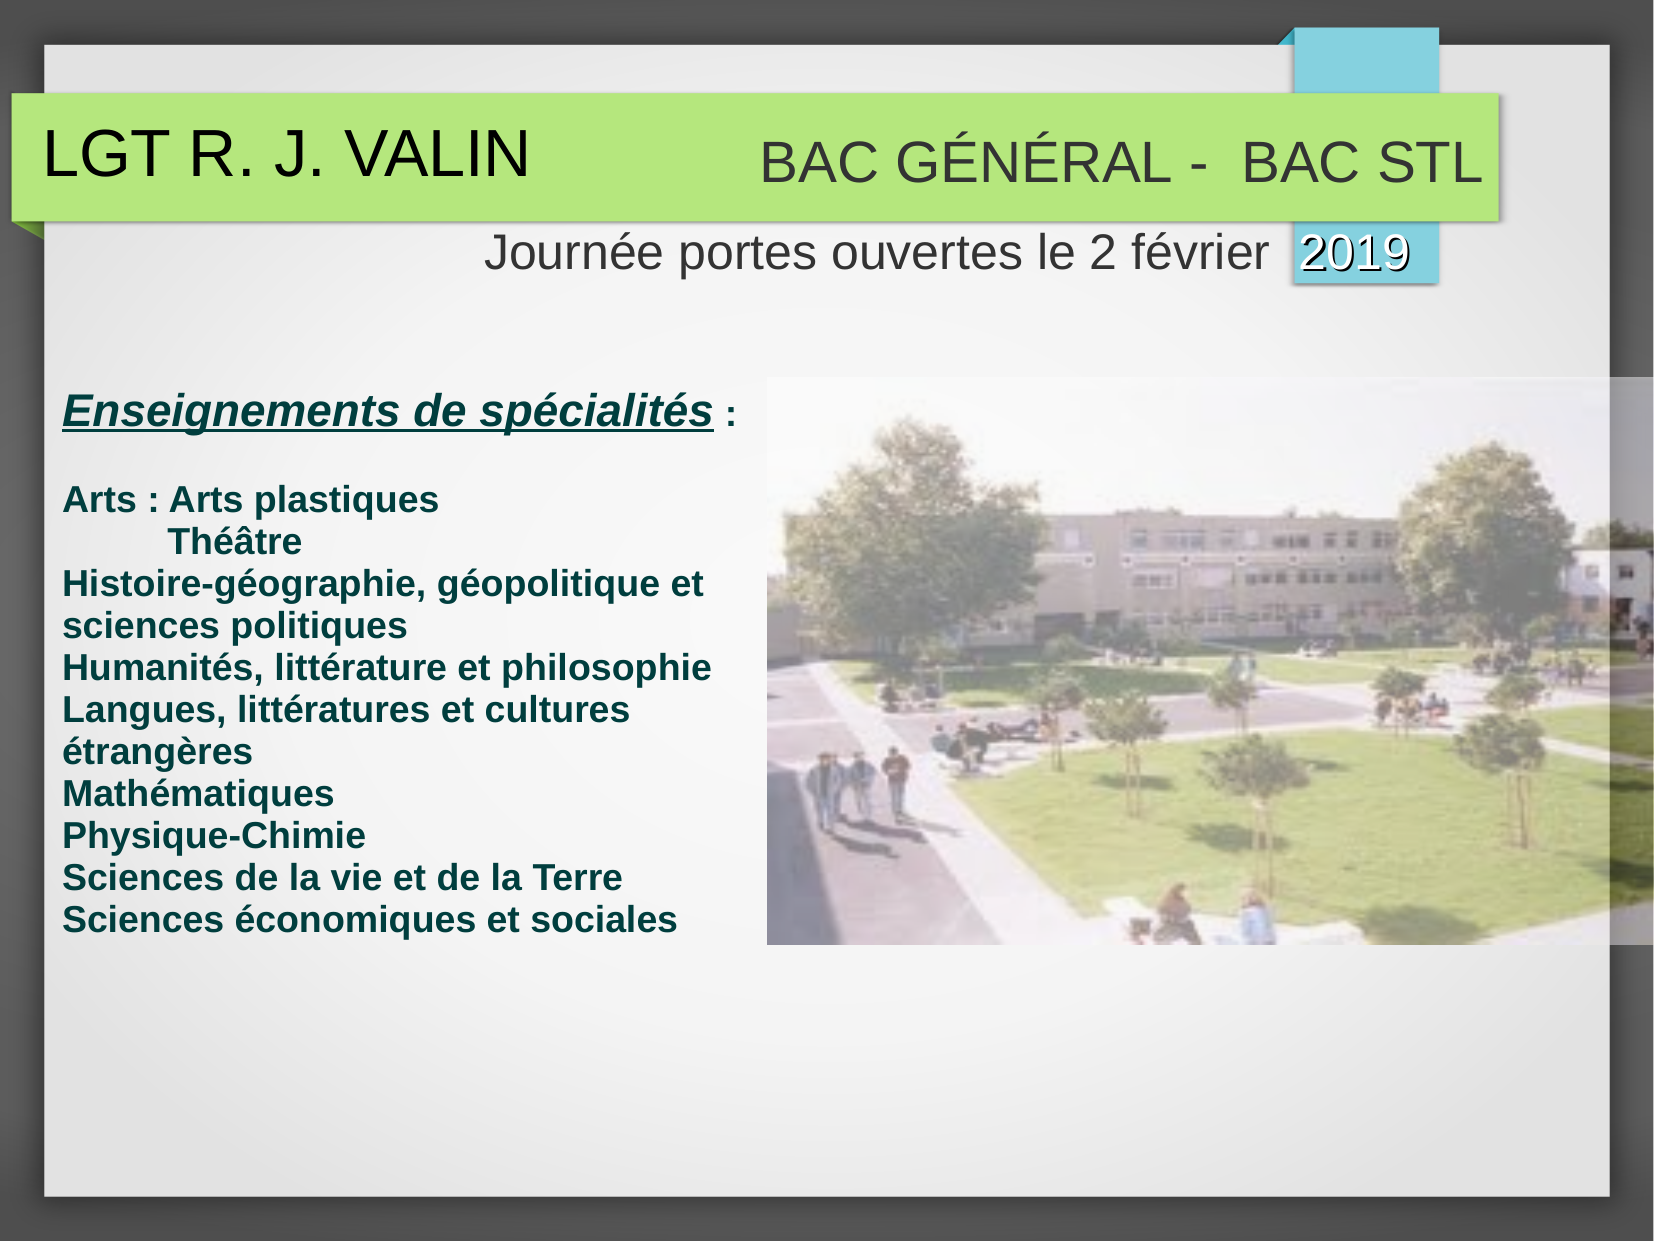

# LGT R. J. VALIN
BAC GÉNÉRAL - BAC STL
Journée portes ouvertes le 2 février 2019
Enseignements de spécialités :
Arts : Arts plastiques
	 Théâtre
Histoire-géographie, géopolitique et sciences politiques
Humanités, littérature et philosophie
Langues, littératures et cultures étrangères
Mathématiques
Physique-Chimie
Sciences de la vie et de la Terre
Sciences économiques et sociales